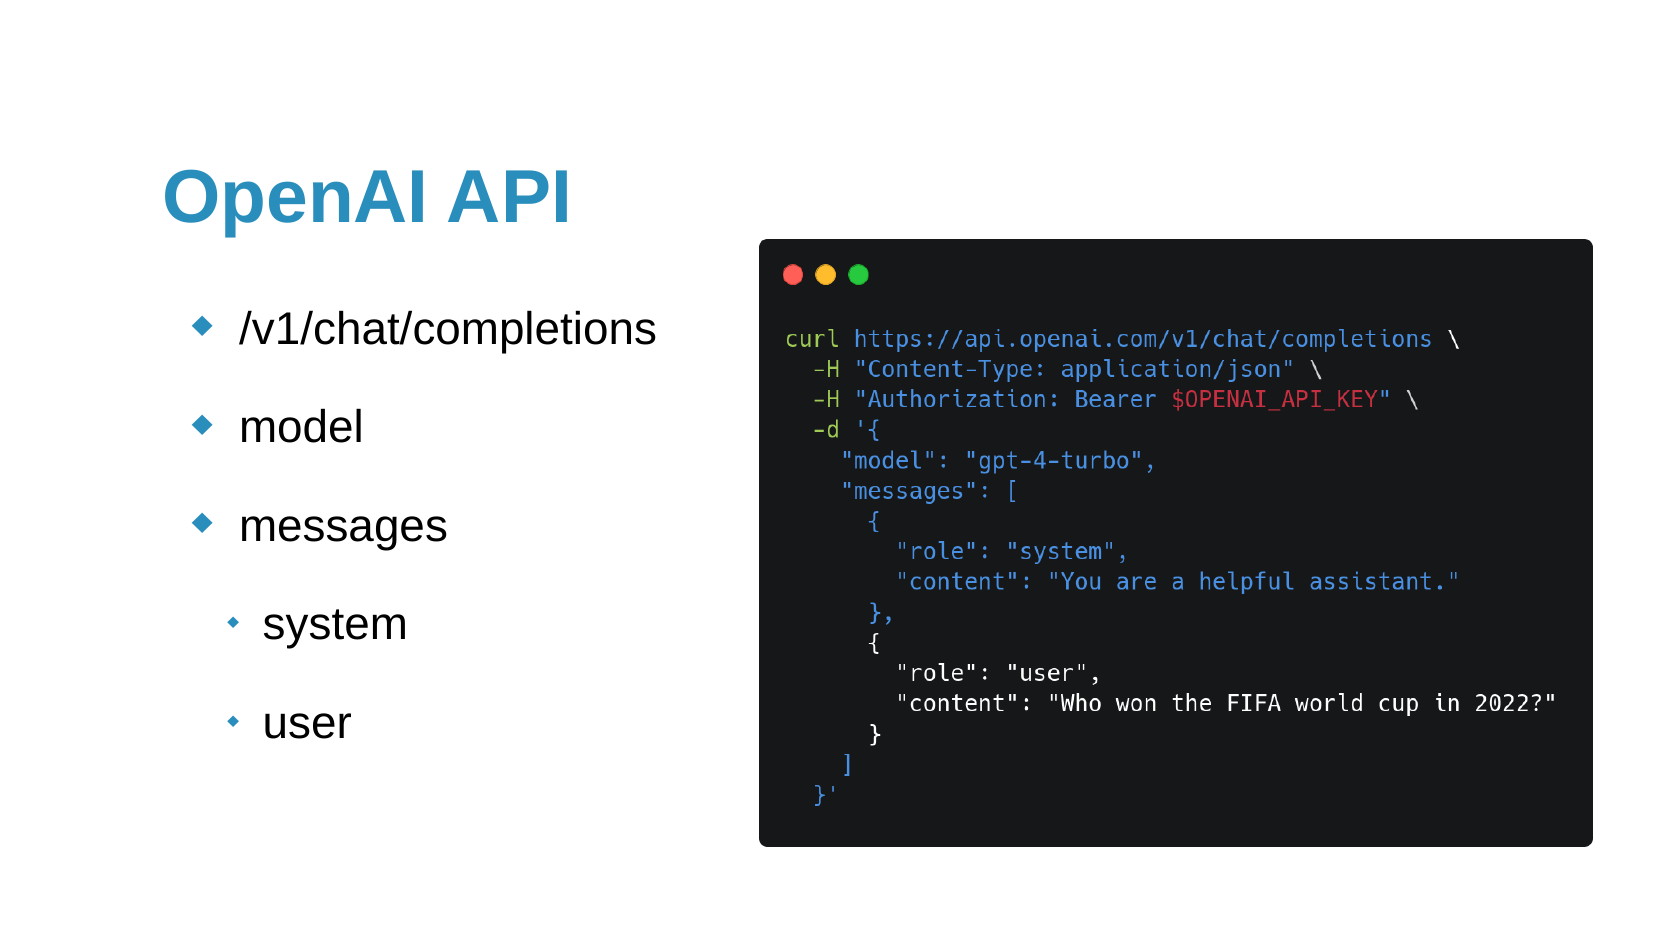

OpenAI API
/v1/chat/completions
model
messages
system
user